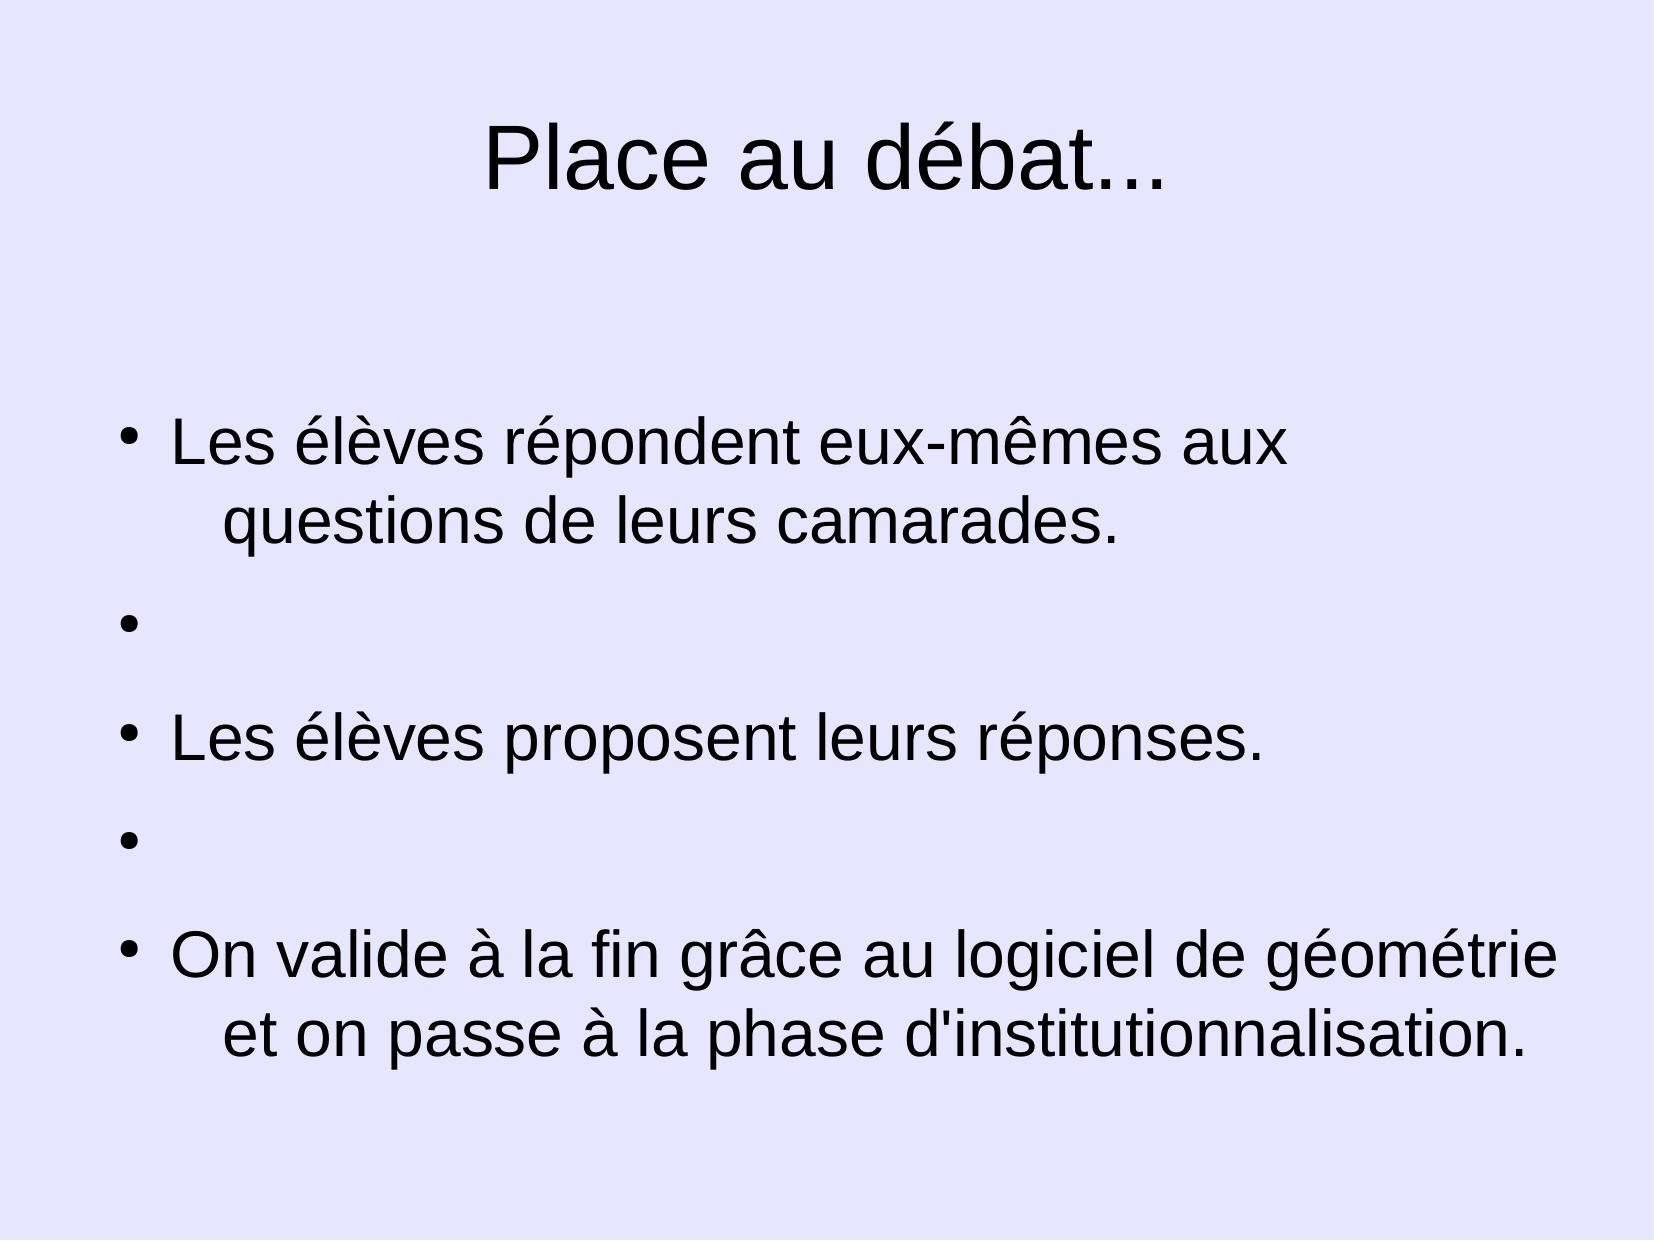

# Place au débat...
Les élèves répondent eux-mêmes aux questions de leurs camarades.
Les élèves proposent leurs réponses.
On valide à la fin grâce au logiciel de géométrie et on passe à la phase d'institutionnalisation.